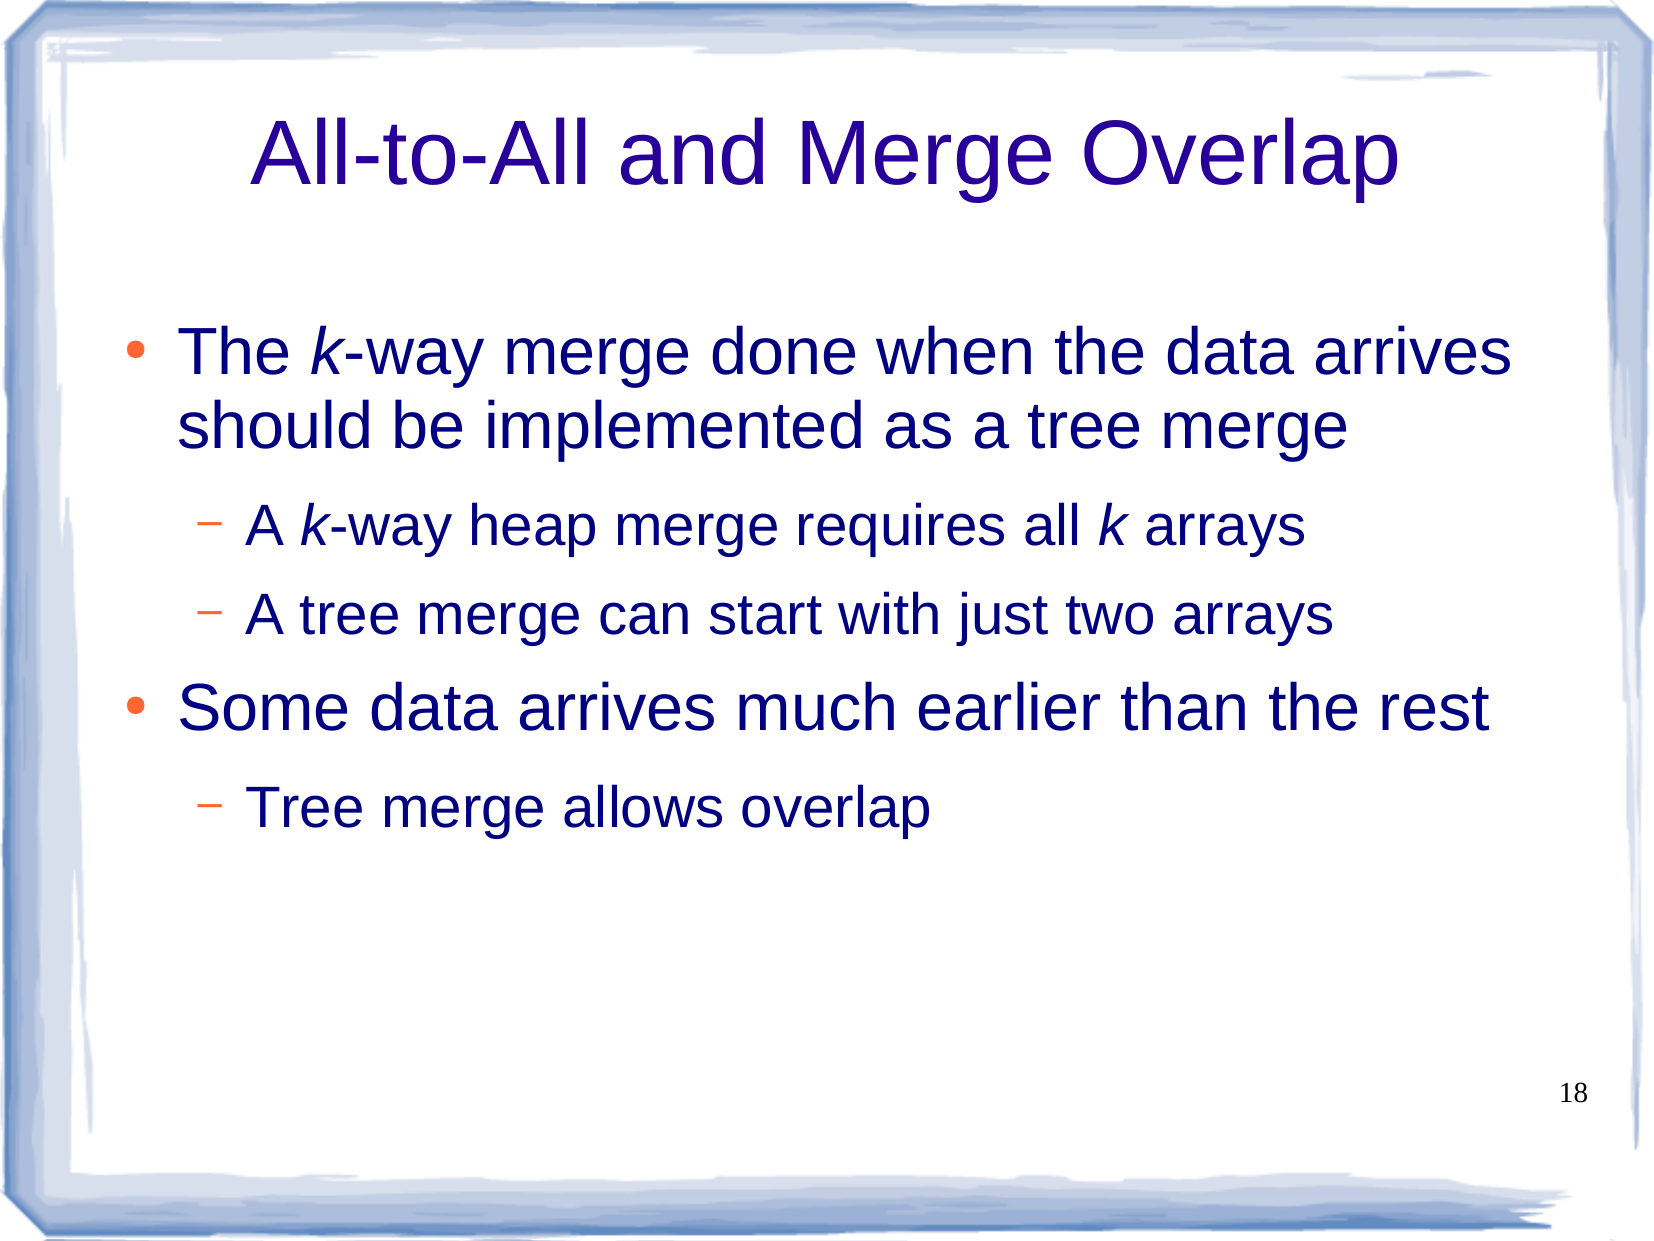

# All-to-All and Merge Overlap
The k-way merge done when the data arrives should be implemented as a tree merge
A k-way heap merge requires all k arrays
A tree merge can start with just two arrays
Some data arrives much earlier than the rest
Tree merge allows overlap
18